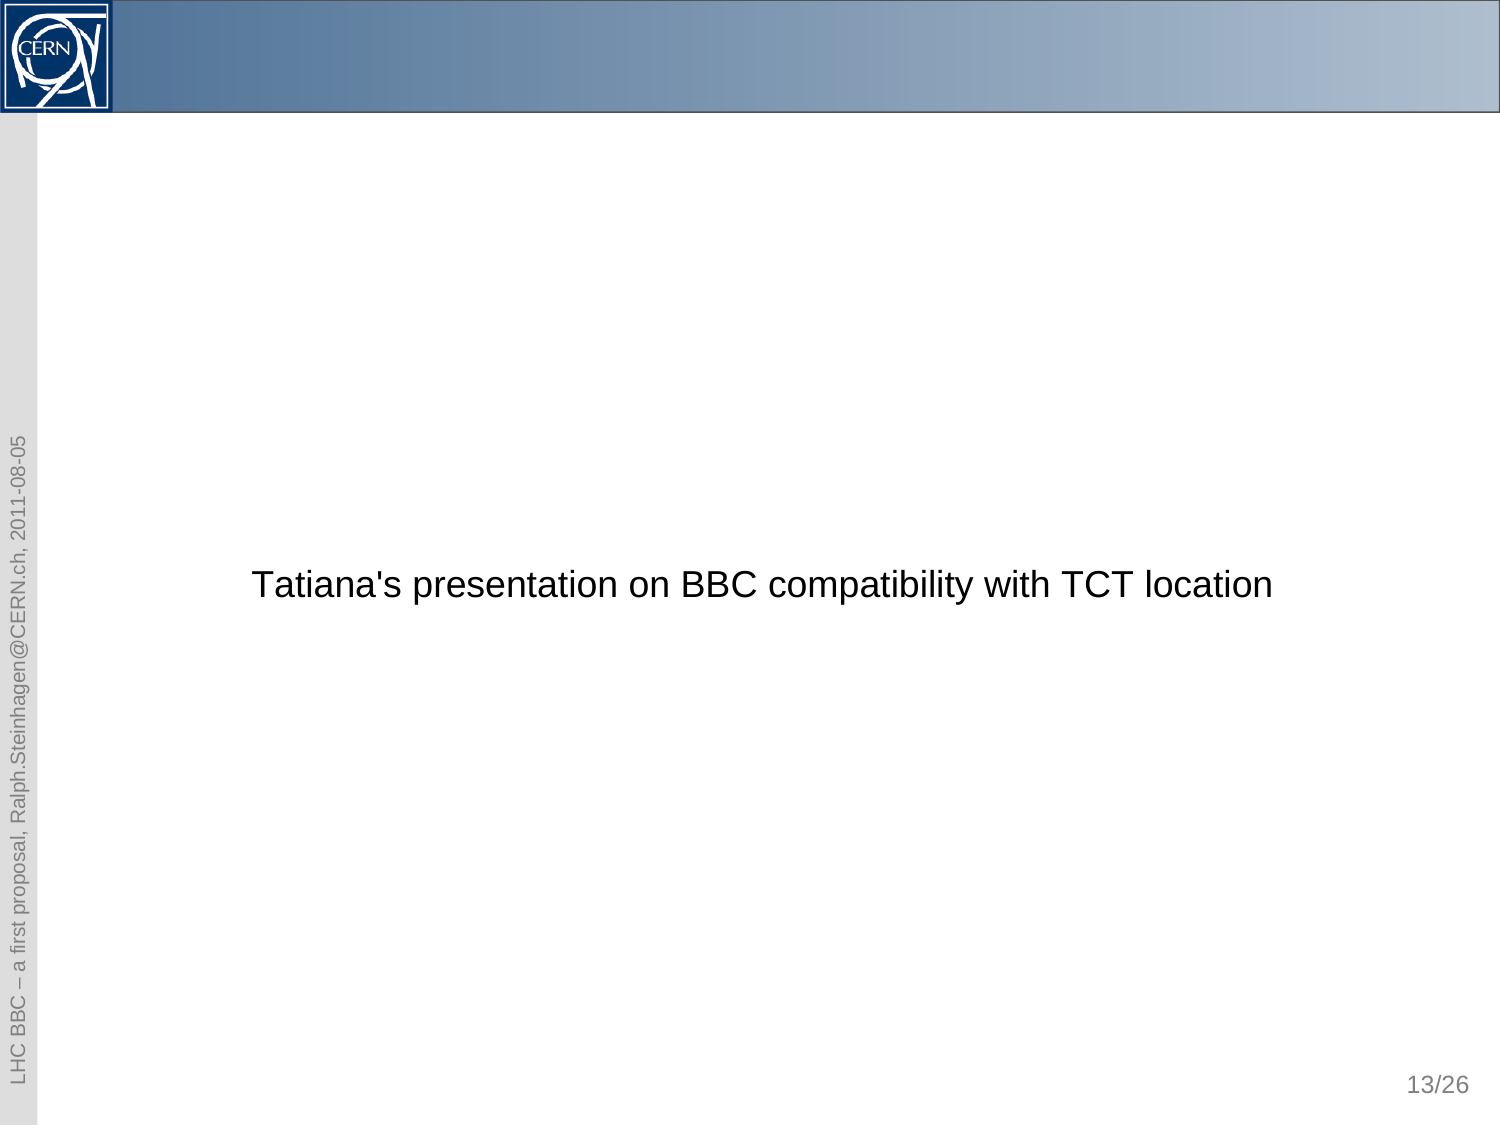

# Tatiana's presentation on BBC compatibility with TCT location